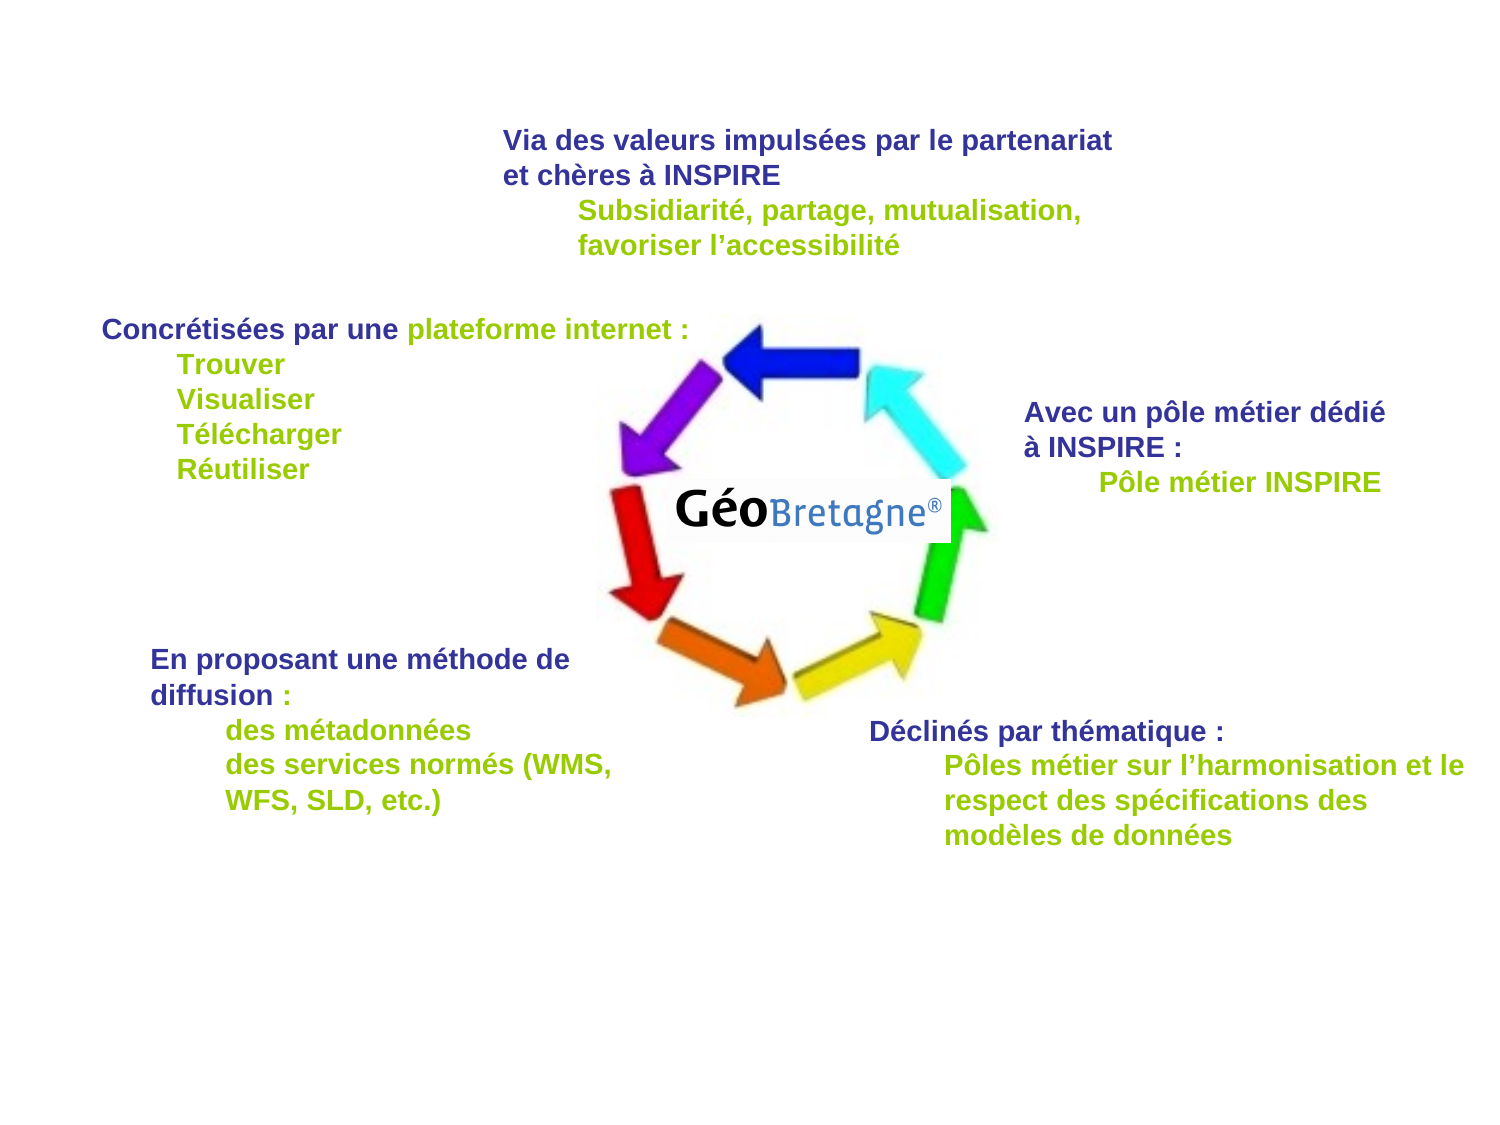

Via des valeurs impulsées par le partenariat
et chères à INSPIRE
Subsidiarité, partage, mutualisation,
favoriser l’accessibilité
Concrétisées par une plateforme internet :
Trouver
Visualiser
Télécharger
Réutiliser
Avec un pôle métier dédié
à INSPIRE :
Pôle métier INSPIRE
En proposant une méthode de diffusion :
des métadonnées
des services normés (WMS, WFS, SLD, etc.)
Déclinés par thématique :
Pôles métier sur l’harmonisation et le
respect des spécifications des
modèles de données